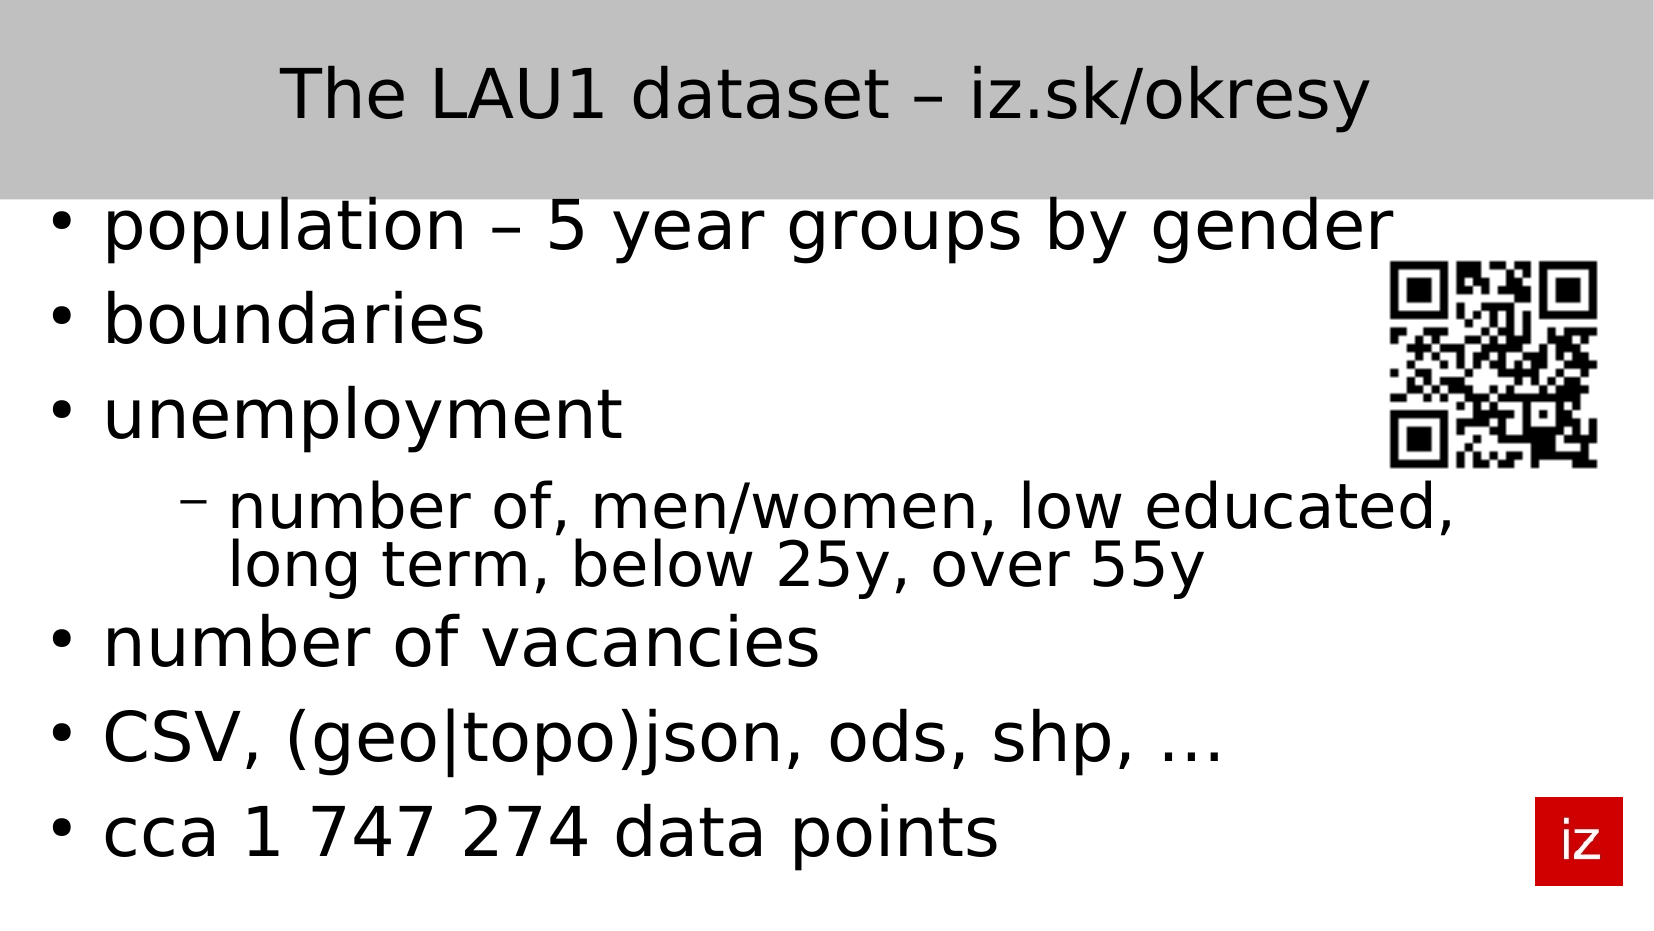

# The LAU1 dataset – iz.sk/okresy
population – 5 year groups by gender
boundaries
unemployment
number of, men/women, low educated, long term, below 25y, over 55y
number of vacancies
CSV, (geo|topo)json, ods, shp, …
cca 1 747 274 data points